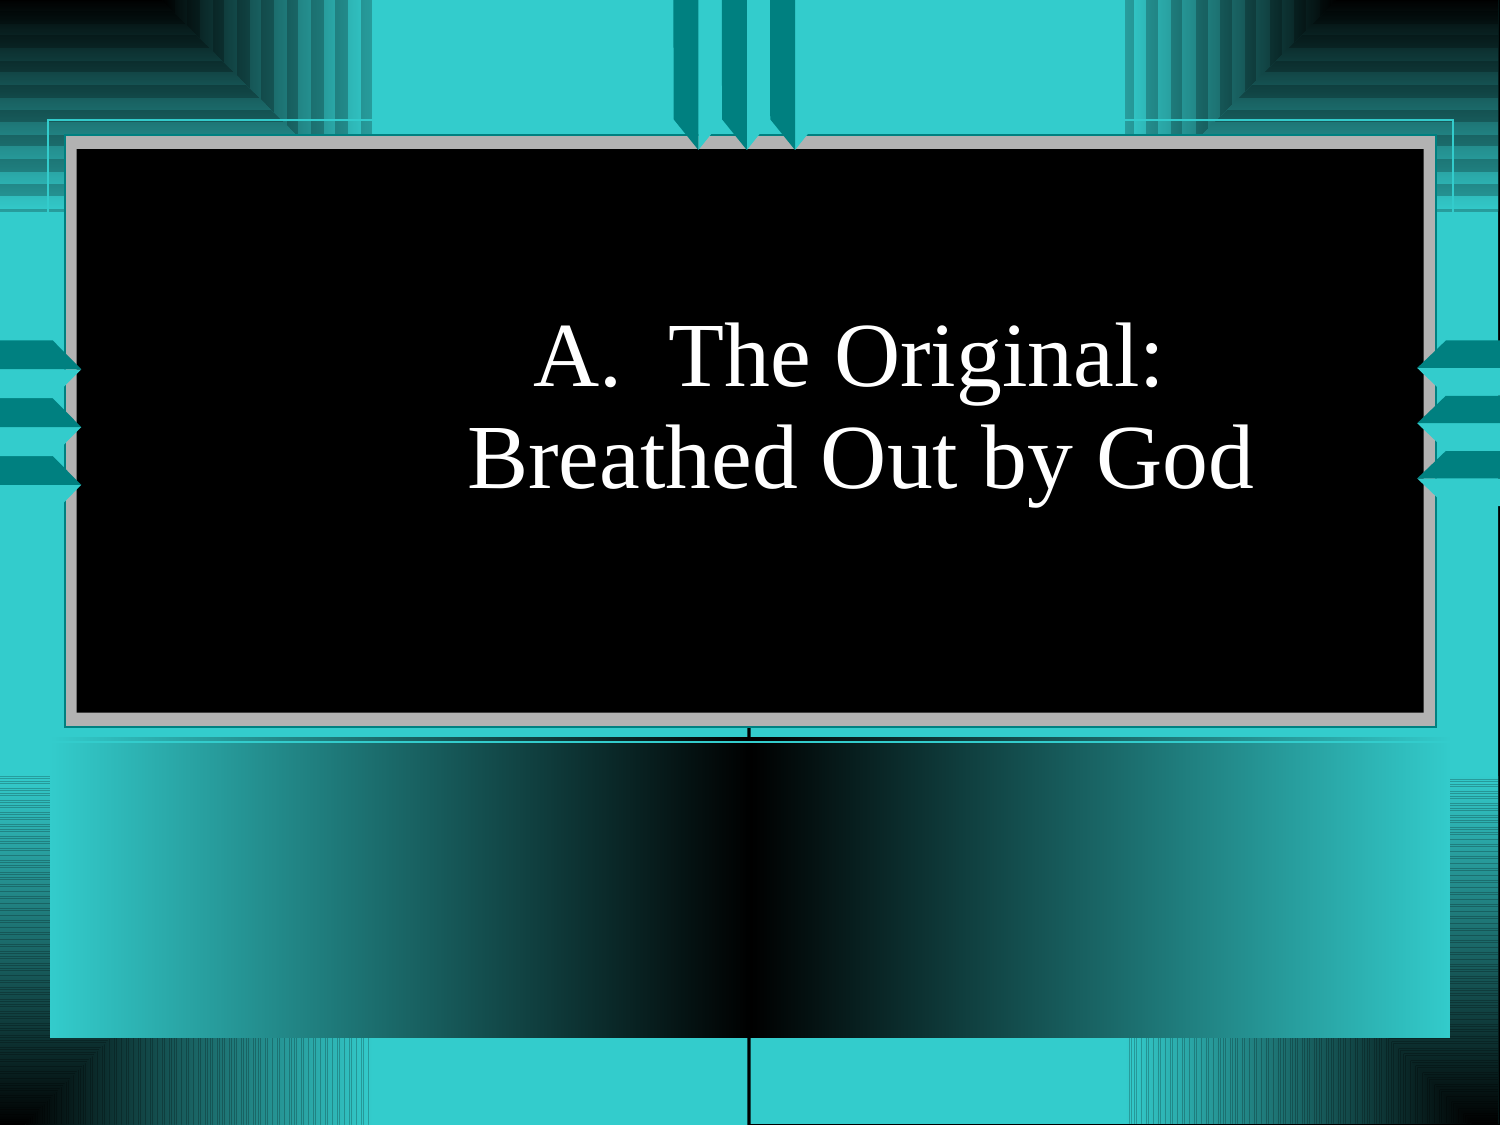

# A. The Original: Breathed Out by God